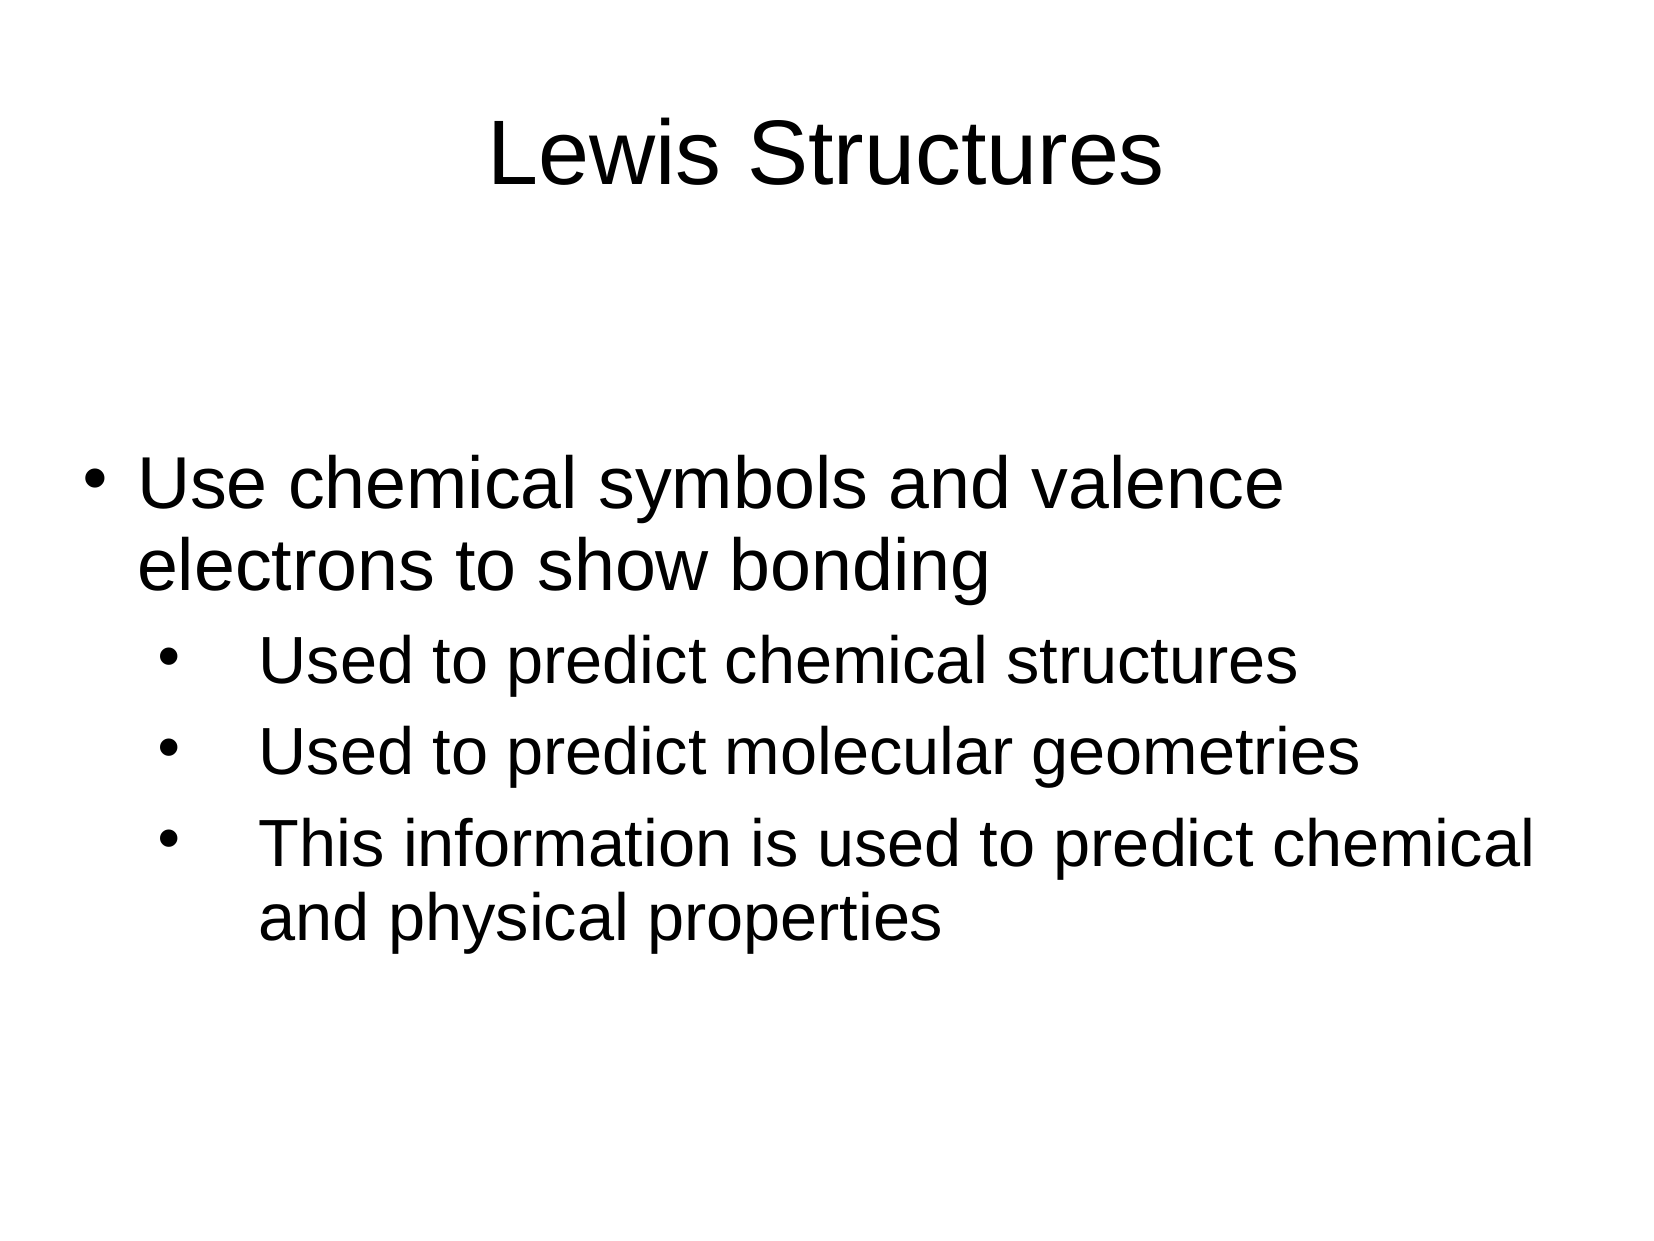

# Lewis Structures
Use chemical symbols and valence electrons to show bonding
Used to predict chemical structures
Used to predict molecular geometries
This information is used to predict chemical and physical properties